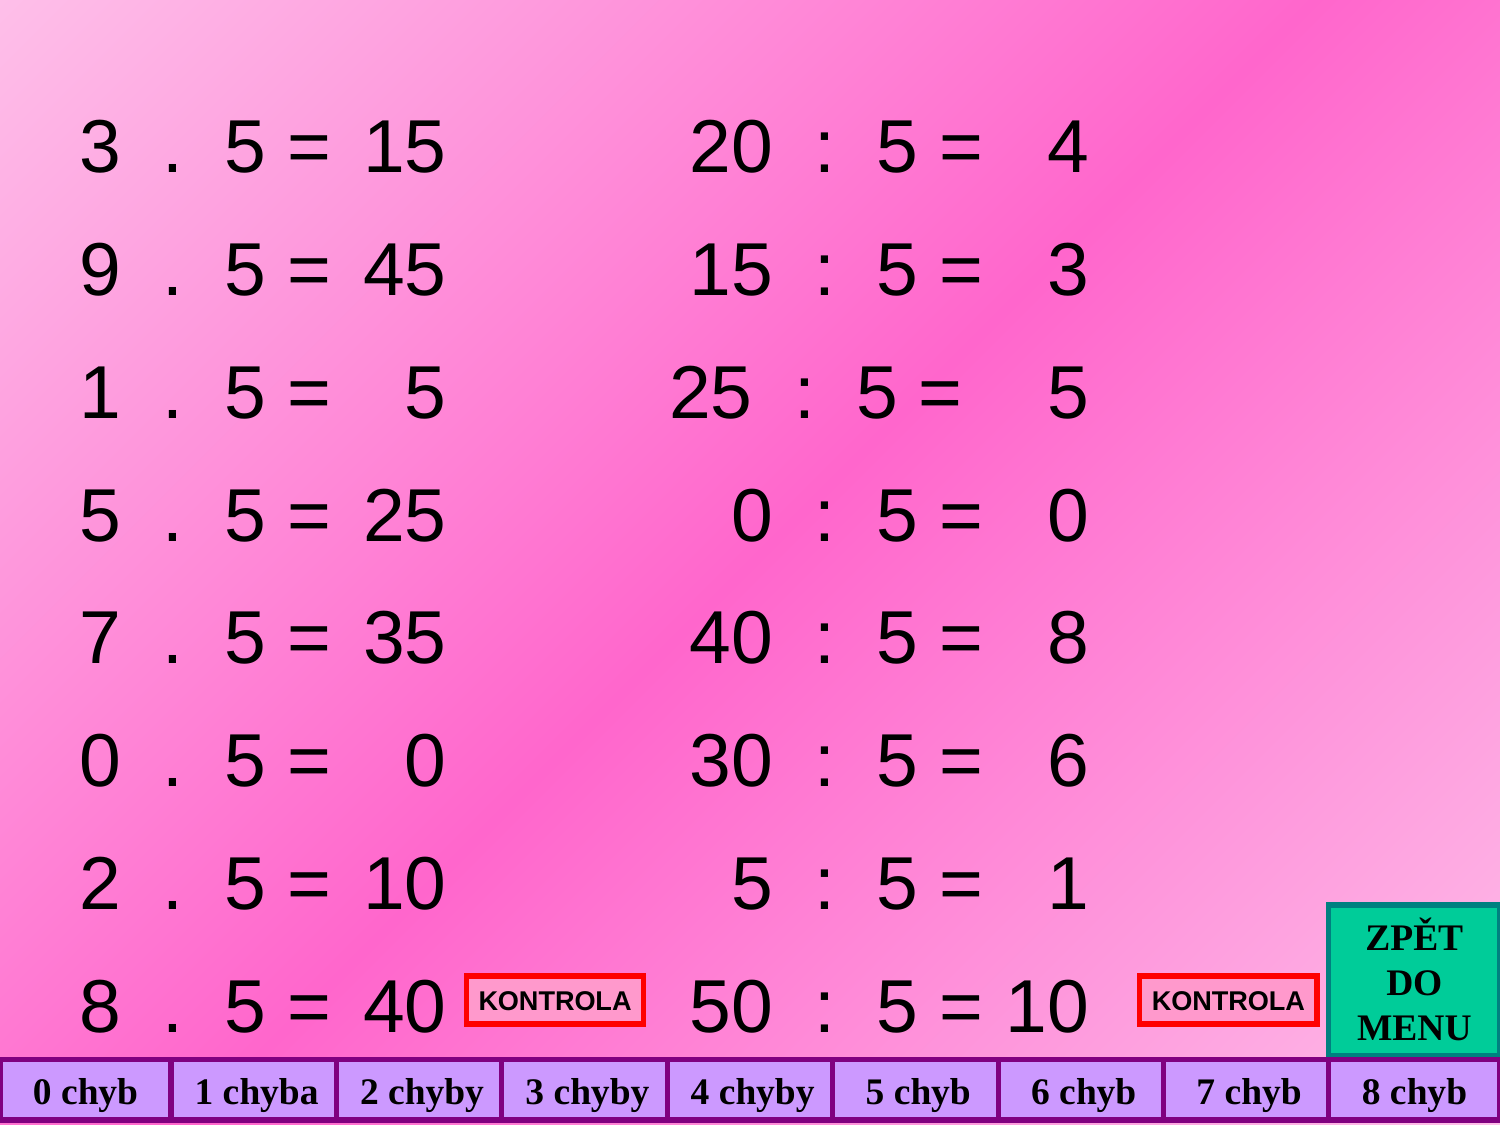

3 . 5 =
9 . 5 =
1 . 5 =
5 . 5 =
7 . 5 =
0 . 5 =
2 . 5 =
8 . 5 =
15
45
 5
25
35
 0
10
40
20 : 5 =
15 : 5 =
25 : 5 =
0 : 5 =
40 : 5 =
30 : 5 =
5 : 5 =
50 : 5 =
4
3
5
0
8
6
1
10
ZPĚT DO MENU
KONTROLA
KONTROLA
0 chyb
1 chyba
2 chyby
3 chyby
4 chyby
5 chyb
6 chyb
7 chyb
8 chyb